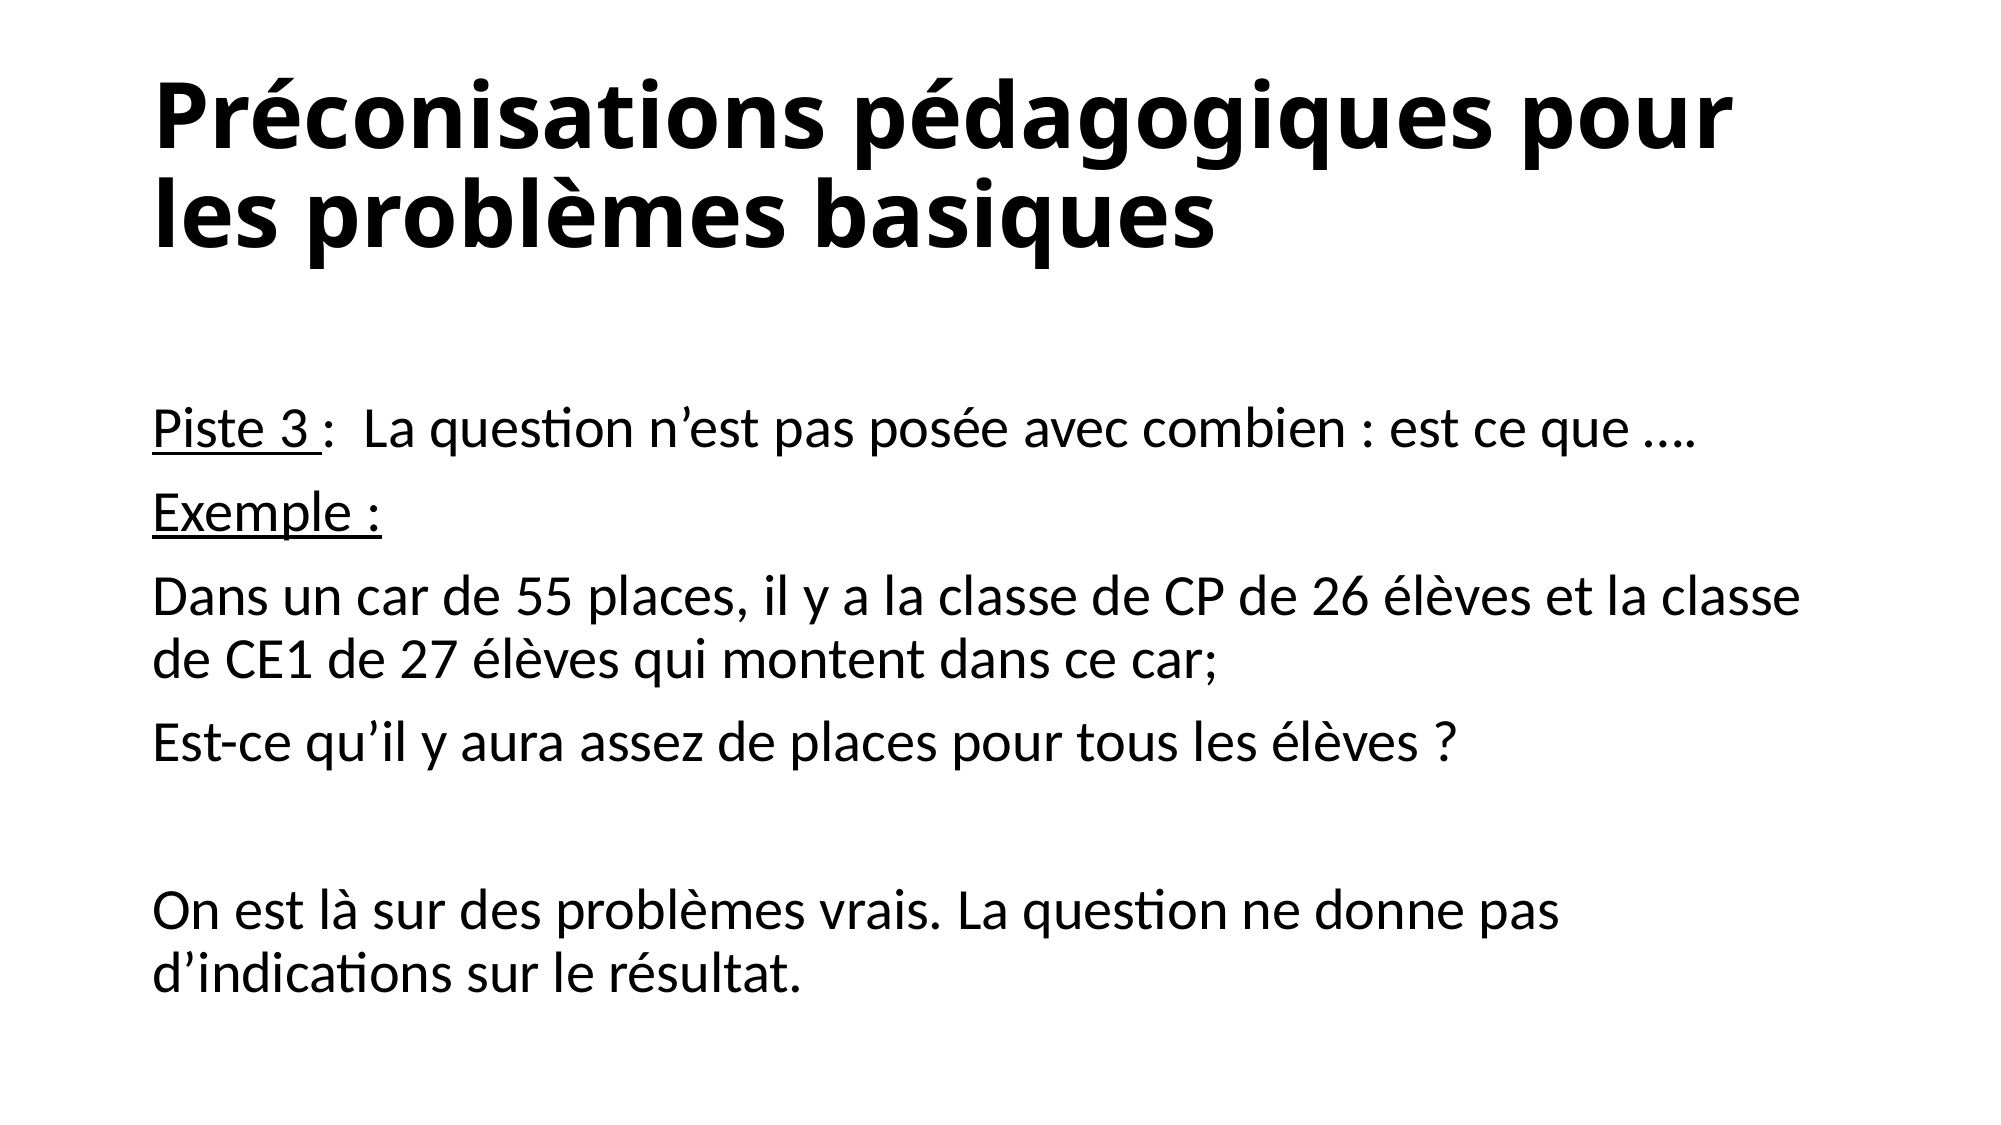

# Préconisations pédagogiques pour les problèmes basiques
Piste 3 : La question n’est pas posée avec combien : est ce que ….
Exemple :
Dans un car de 55 places, il y a la classe de CP de 26 élèves et la classe de CE1 de 27 élèves qui montent dans ce car;
Est-ce qu’il y aura assez de places pour tous les élèves ?
On est là sur des problèmes vrais. La question ne donne pas d’indications sur le résultat.